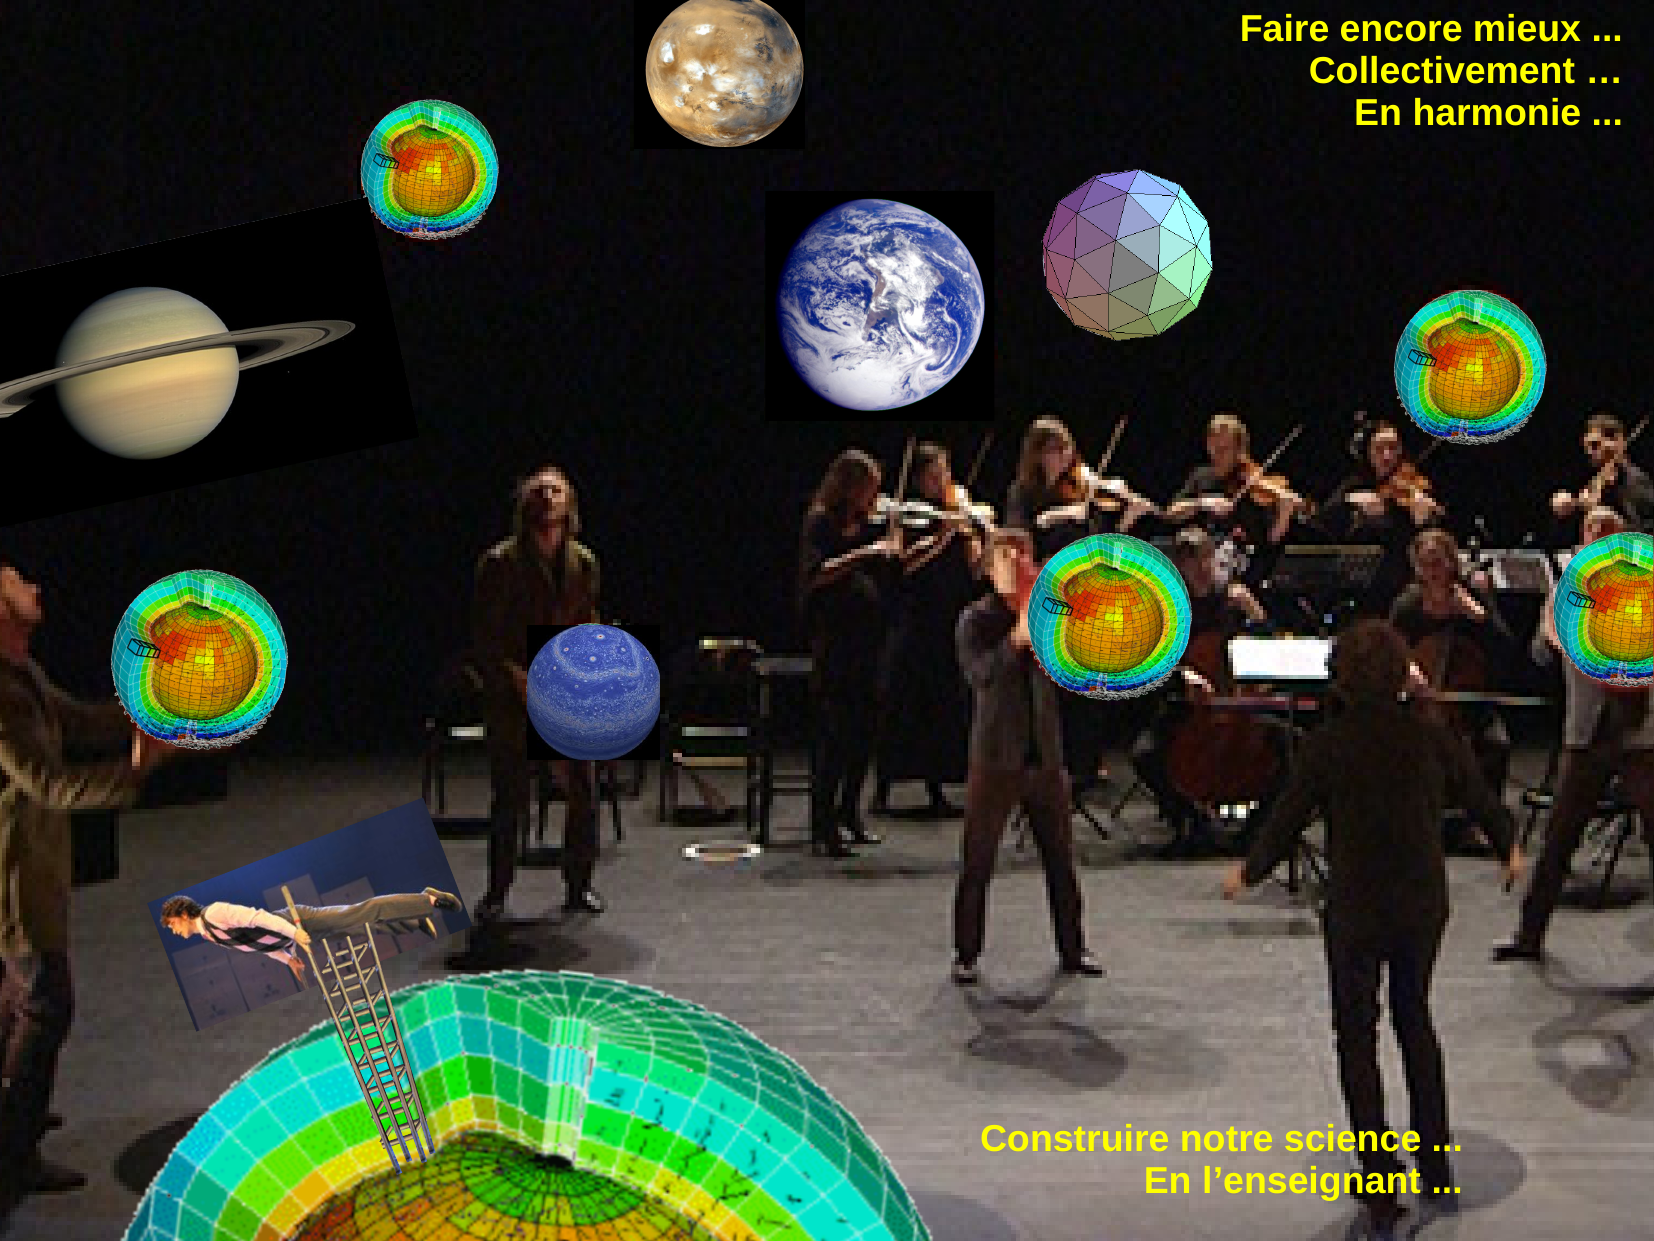

Faire encore mieux ...
Collectivement …
En harmonie ...
Construire notre science ...
En l’enseignant ...
13